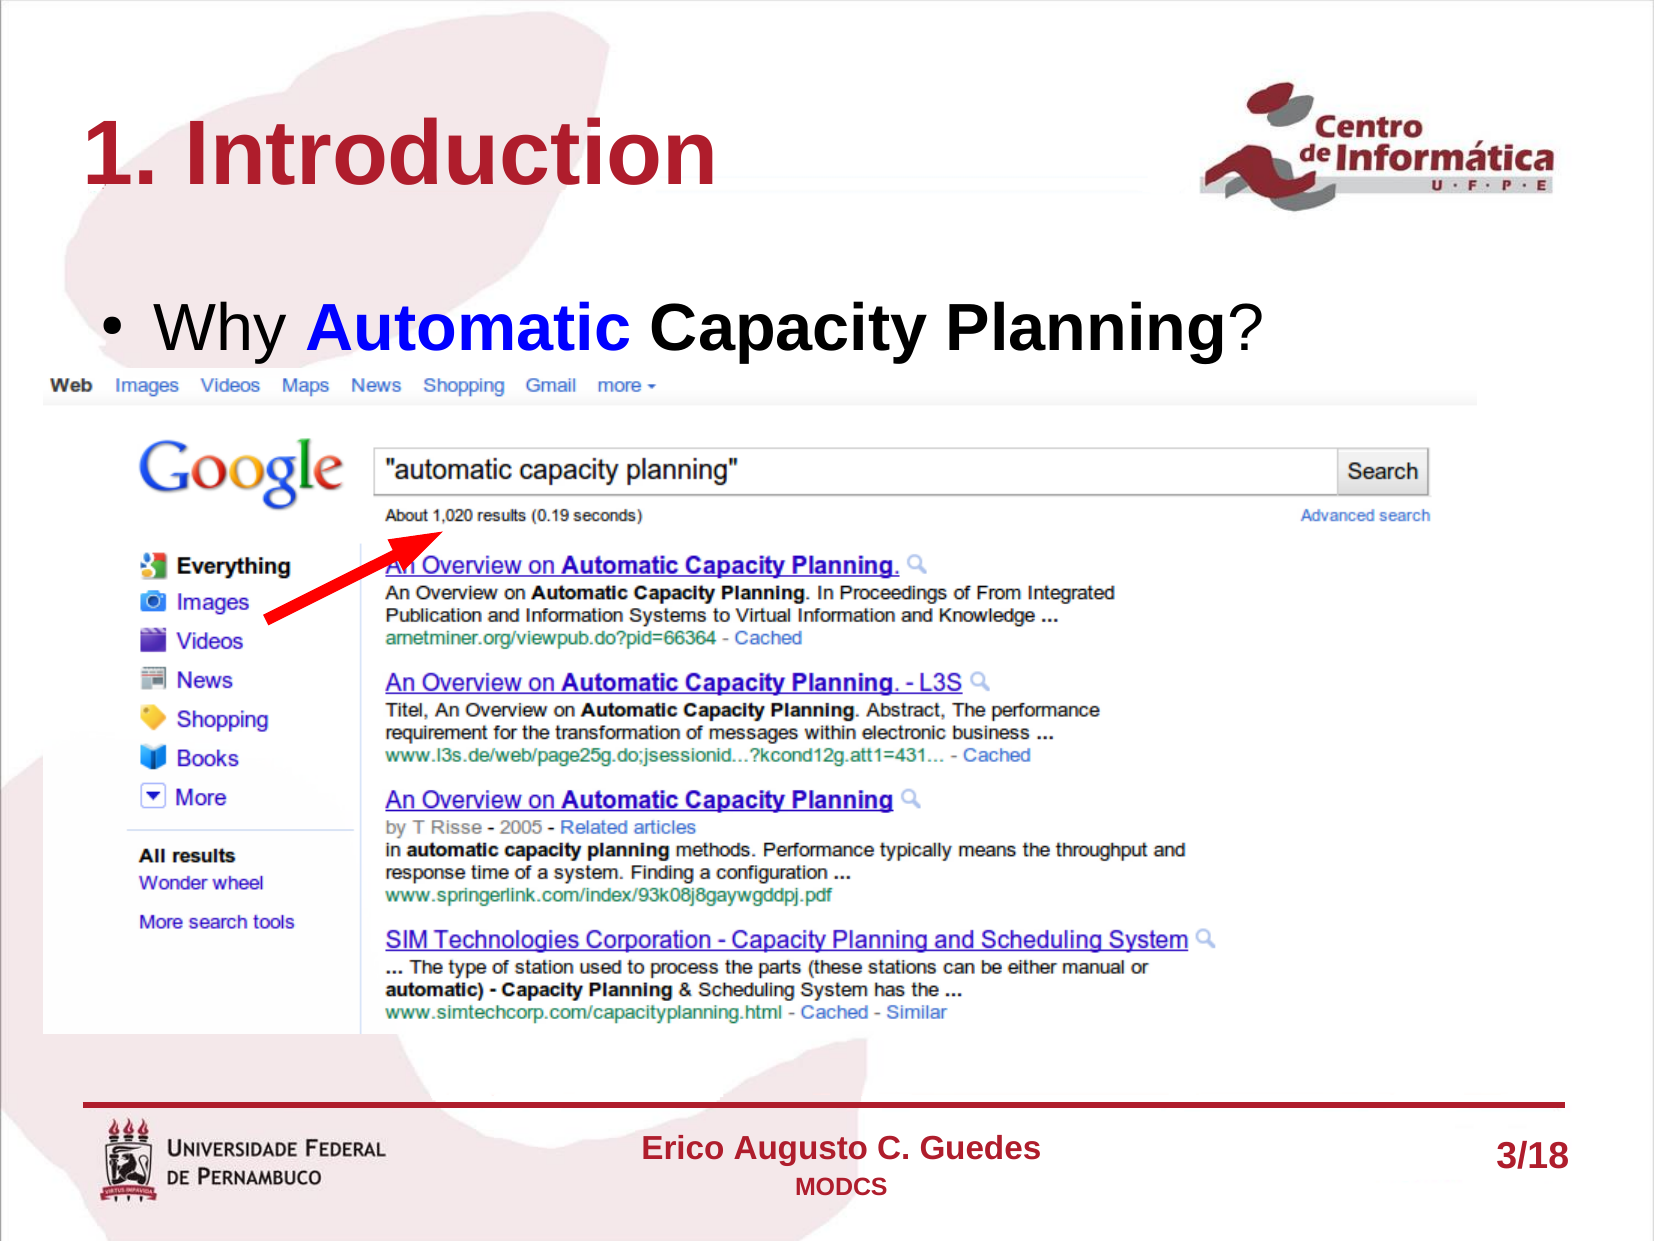

# 1. Introduction
Why Automatic Capacity Planning?